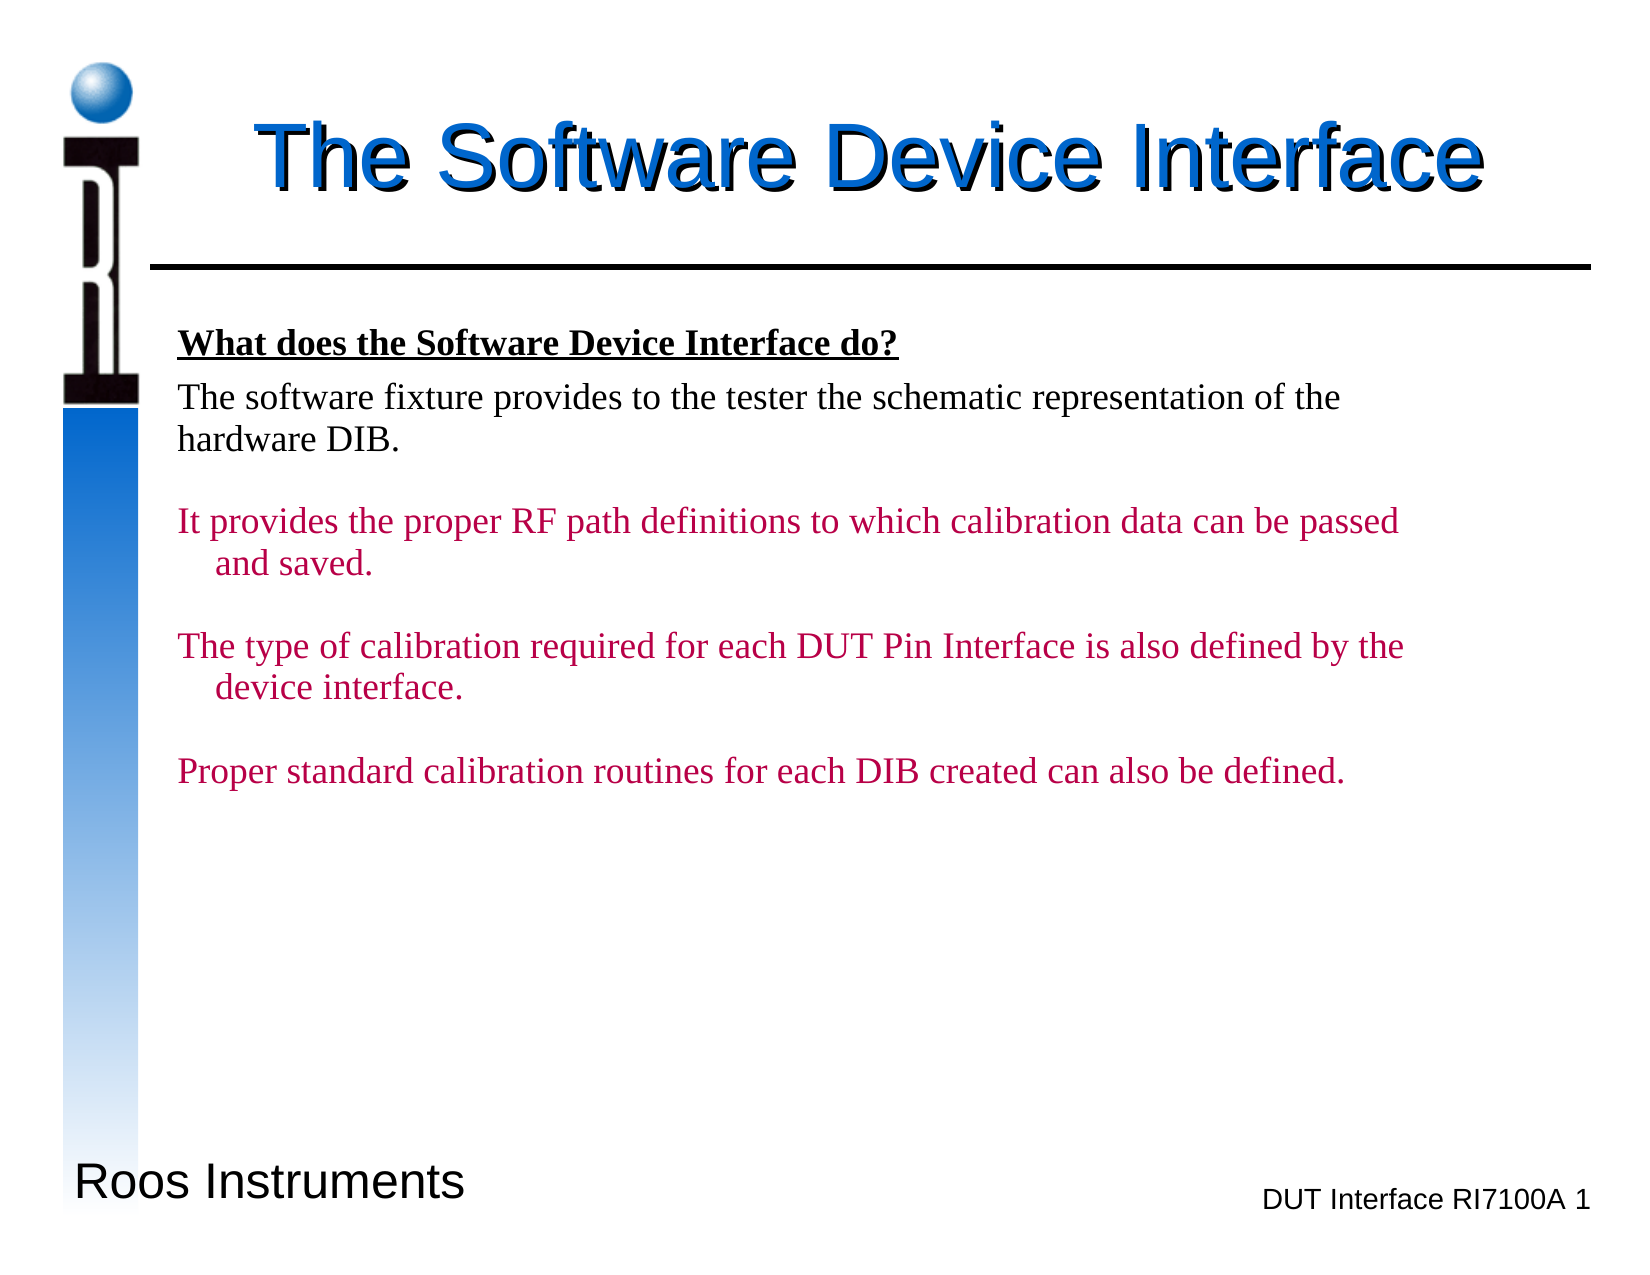

# The Software Device Interface
What does the Software Device Interface do?
The software fixture provides to the tester the schematic representation of the
hardware DIB.
It provides the proper RF path definitions to which calibration data can be passed
 and saved.
The type of calibration required for each DUT Pin Interface is also defined by the
 device interface.
Proper standard calibration routines for each DIB created can also be defined.
1